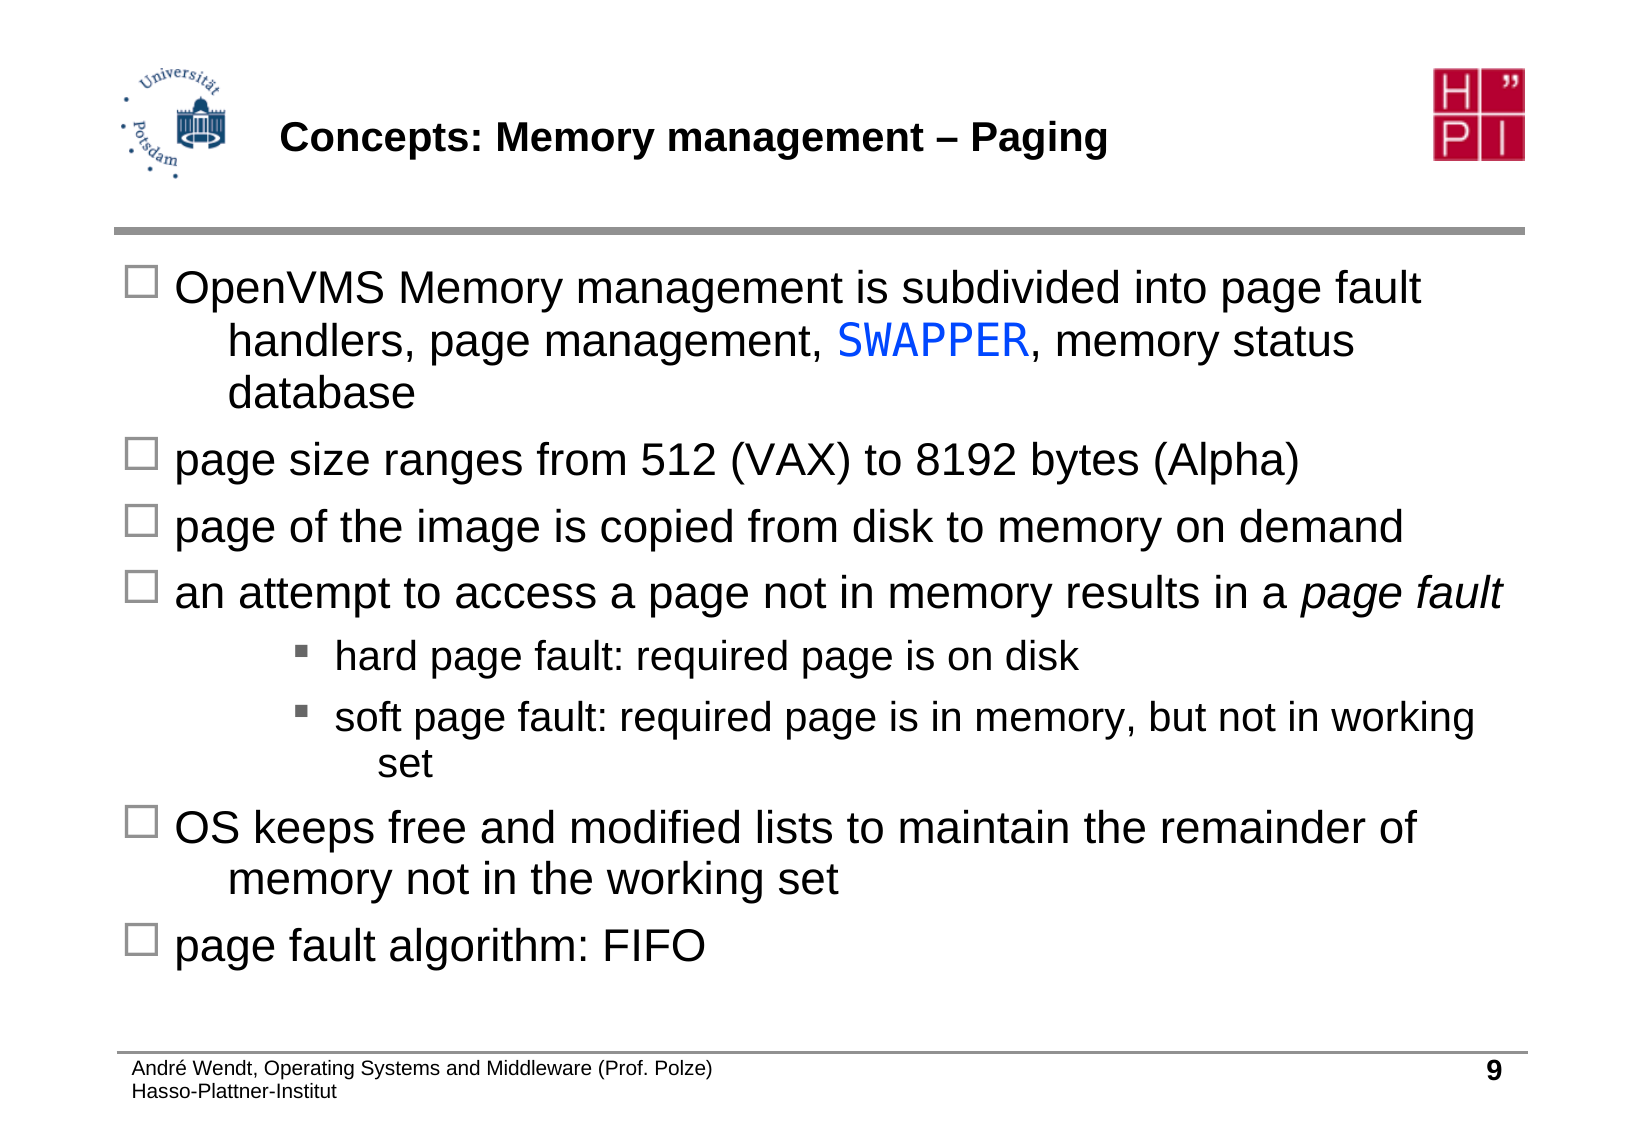

# Concepts: Memory management – Paging
OpenVMS Memory management is subdivided into page fault handlers, page management, SWAPPER, memory status database
page size ranges from 512 (VAX) to 8192 bytes (Alpha)
page of the image is copied from disk to memory on demand
an attempt to access a page not in memory results in a page fault
hard page fault: required page is on disk
soft page fault: required page is in memory, but not in working set
OS keeps free and modified lists to maintain the remainder of memory not in the working set
page fault algorithm: FIFO